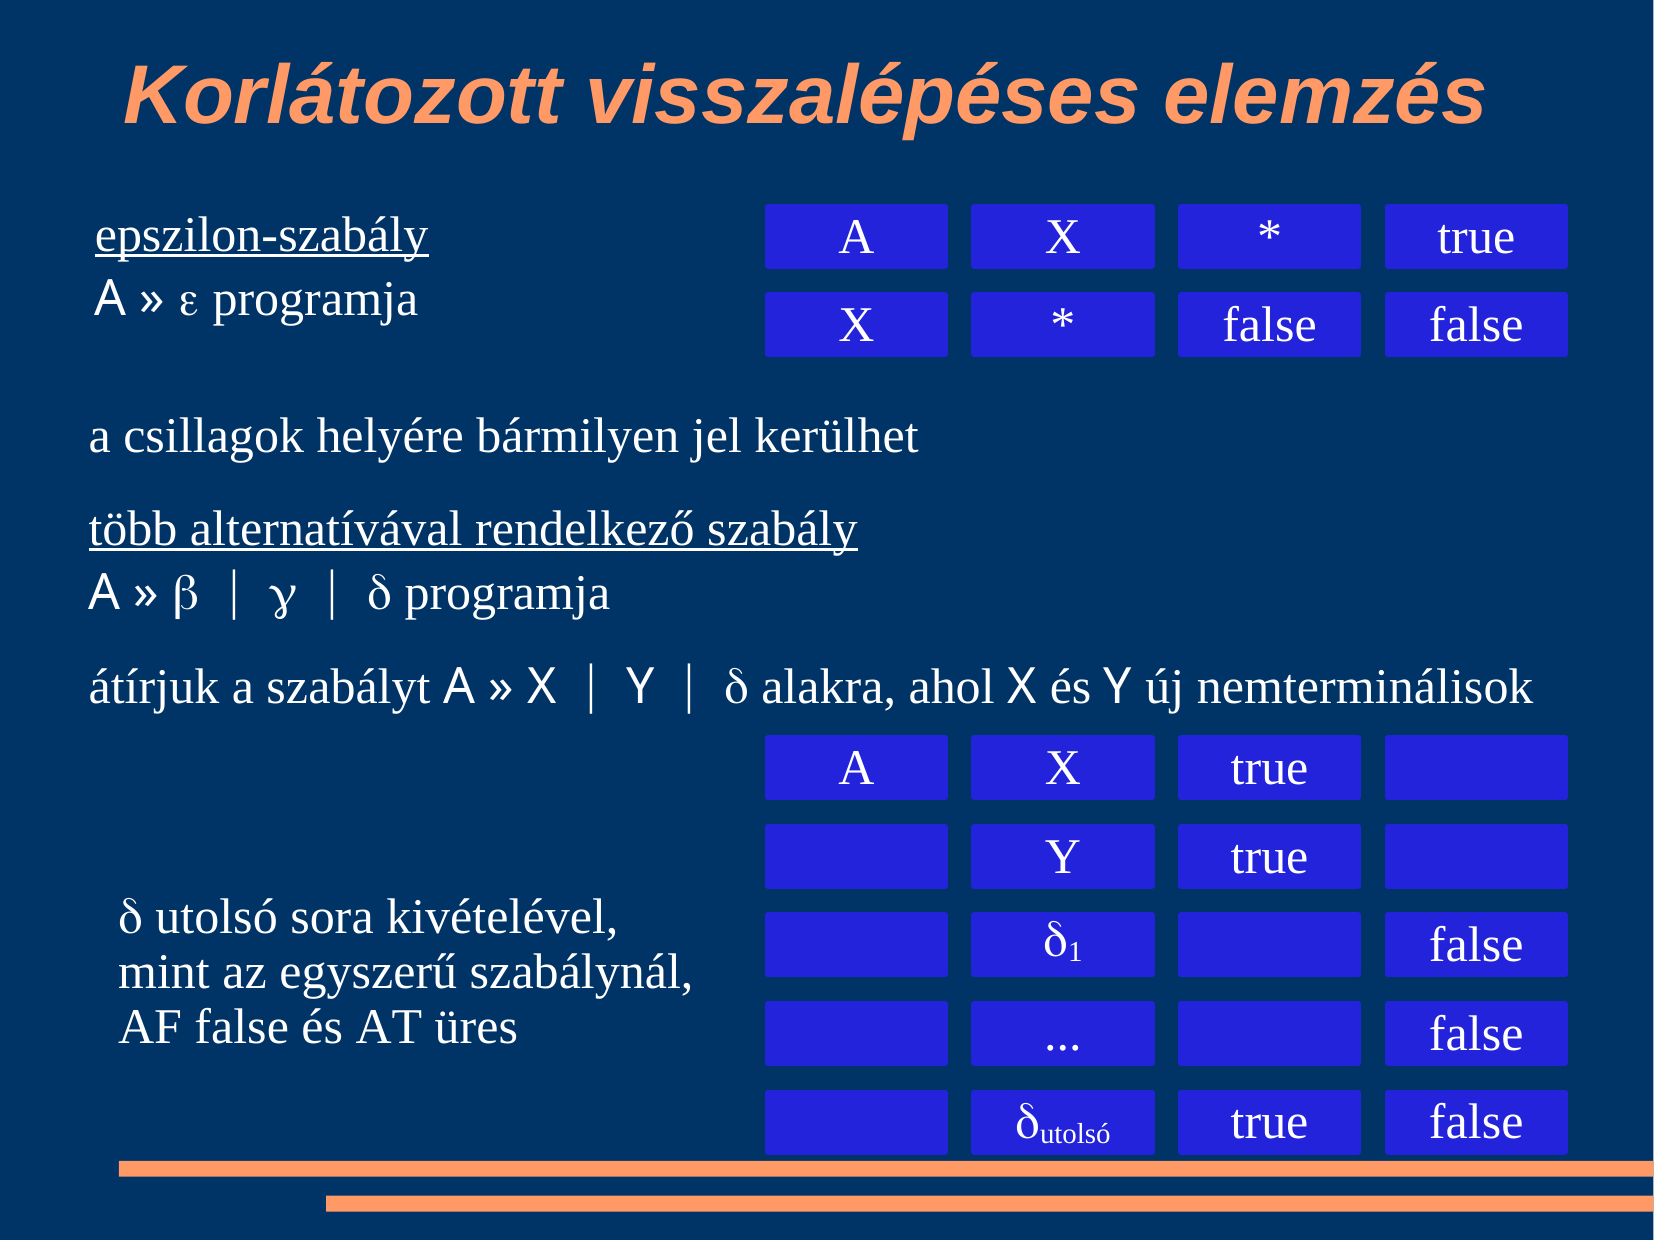

# Korlátozott visszalépéses elemzés
epszilon-szabály
A » ε programja
A
X
*
true
X
*
false
false
a csillagok helyére bármilyen jel kerülhet
több alternatívával rendelkező szabály
A » b | g | d programja
átírjuk a szabályt A » X | Y | d alakra, ahol X és Y új nemterminálisok
A
X
true
Y
true
d utolsó sora kivételével,
mint az egyszerű szabálynál,
AF false és AT üres
d1
false
...
false
dutolsó
true
false